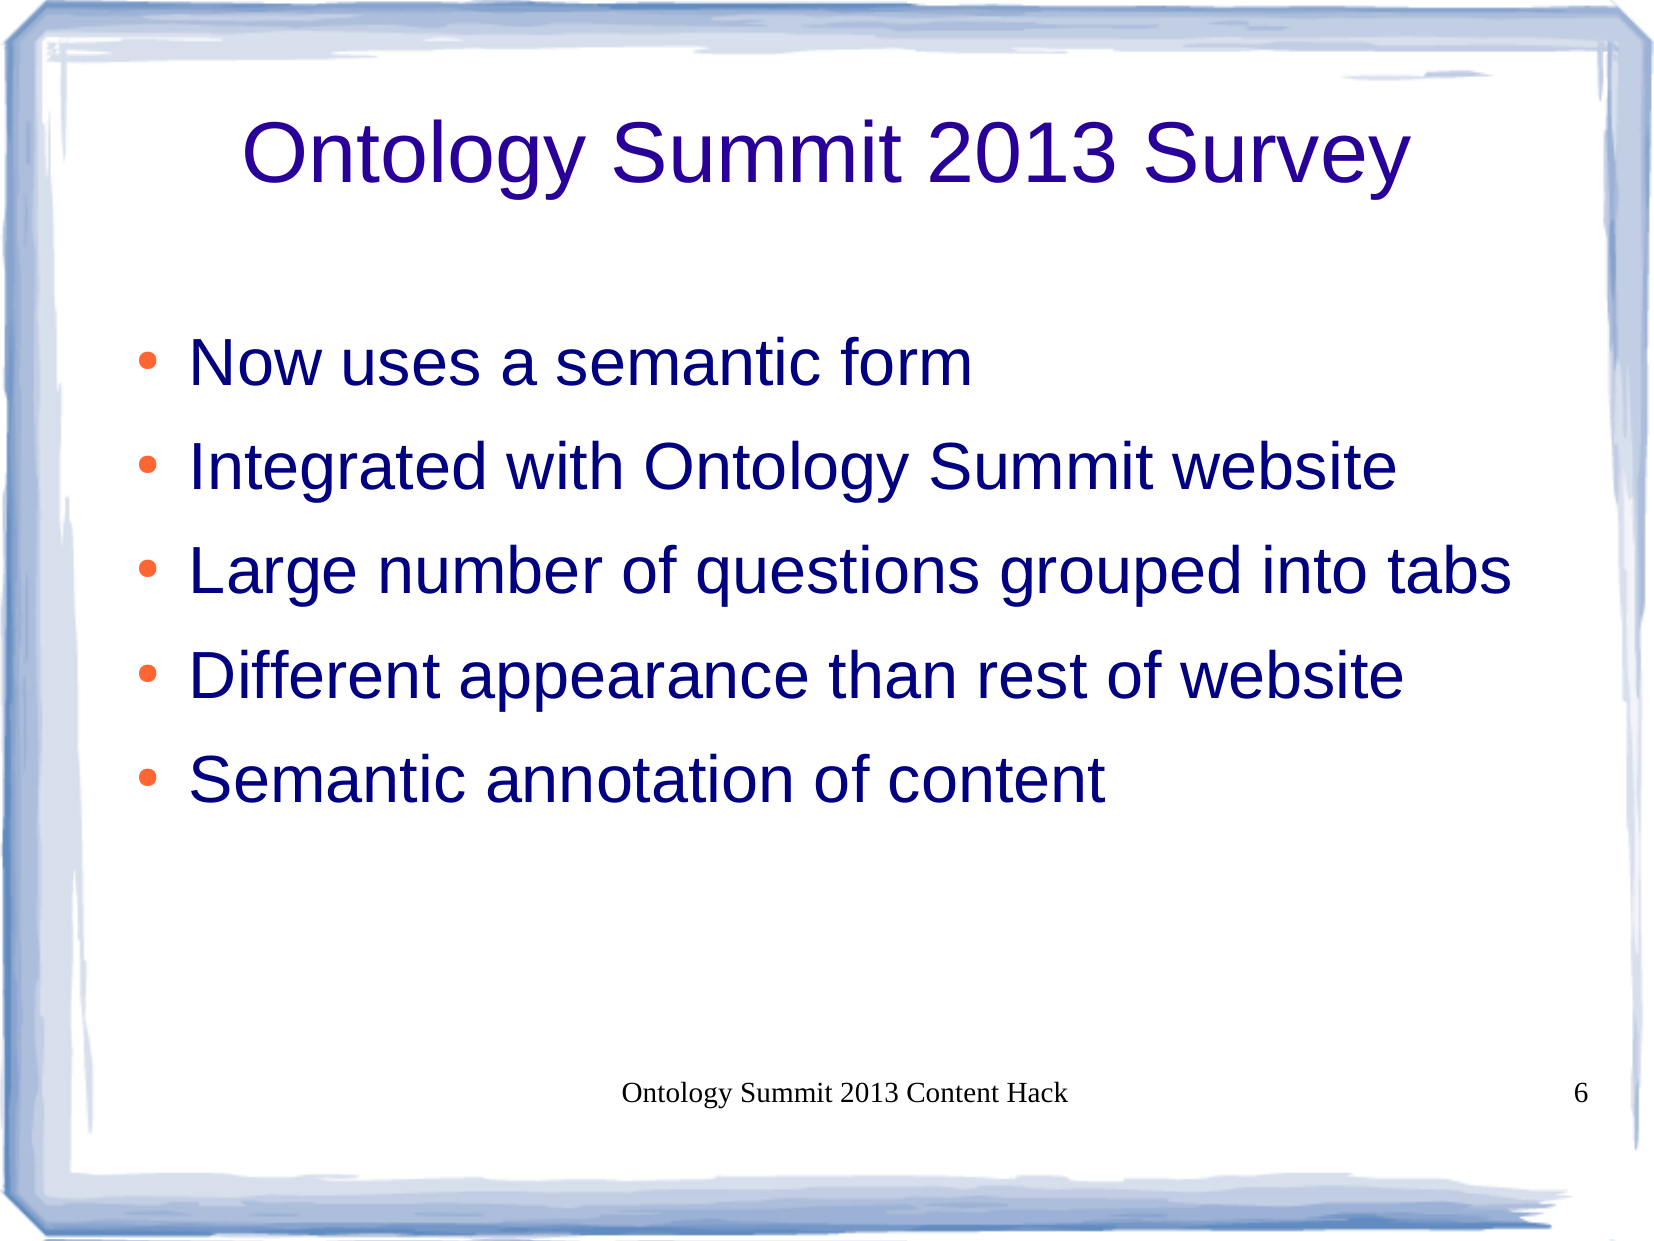

# Ontology Summit 2013 Survey
Now uses a semantic form
Integrated with Ontology Summit website
Large number of questions grouped into tabs
Different appearance than rest of website
Semantic annotation of content
Ontology Summit 2013 Content Hack
6